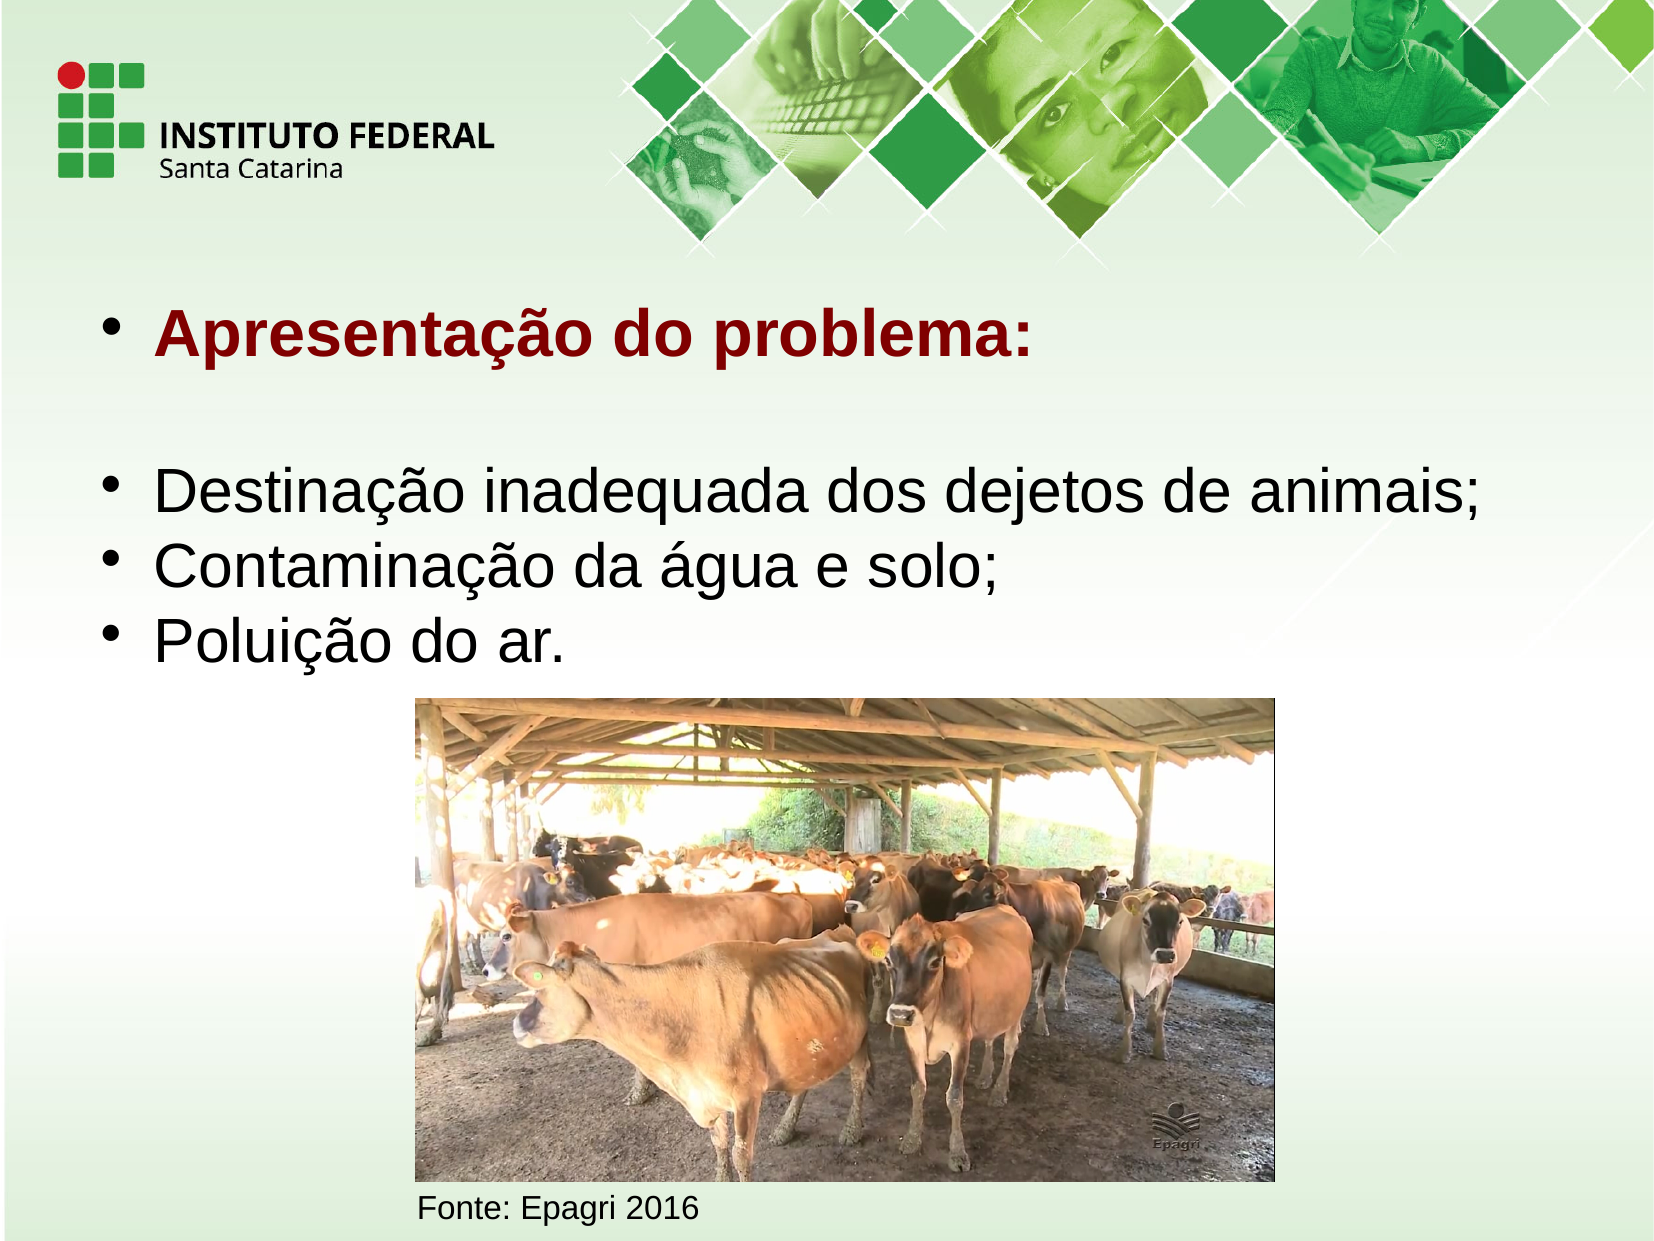

Apresentação do problema:
Destinação inadequada dos dejetos de animais;
Contaminação da água e solo;
Poluição do ar.
Fonte: Epagri 2016